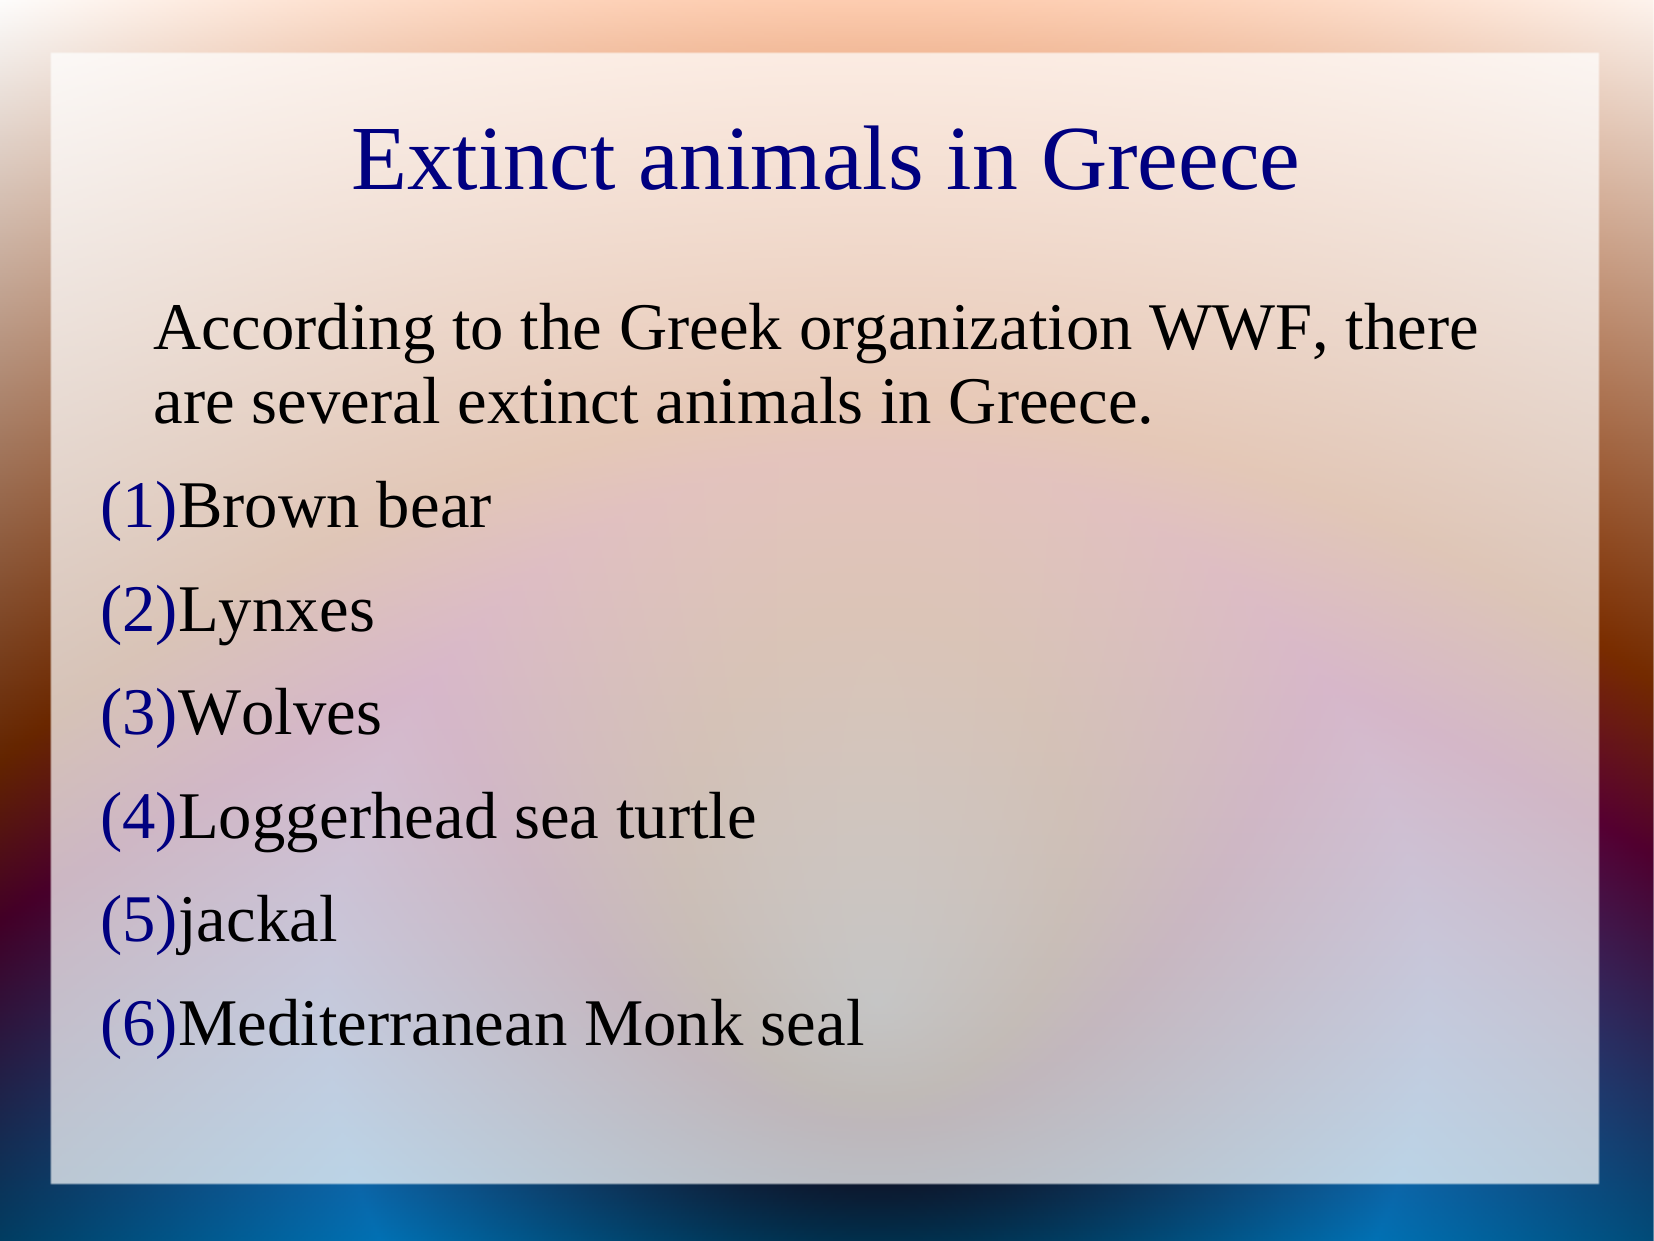

# Extinct animals in Greece
According to the Greek organization WWF, there are several extinct animals in Greece.
Brown bear
Lynxes
Wolves
Loggerhead sea turtle
jackal
Mediterranean Monk seal